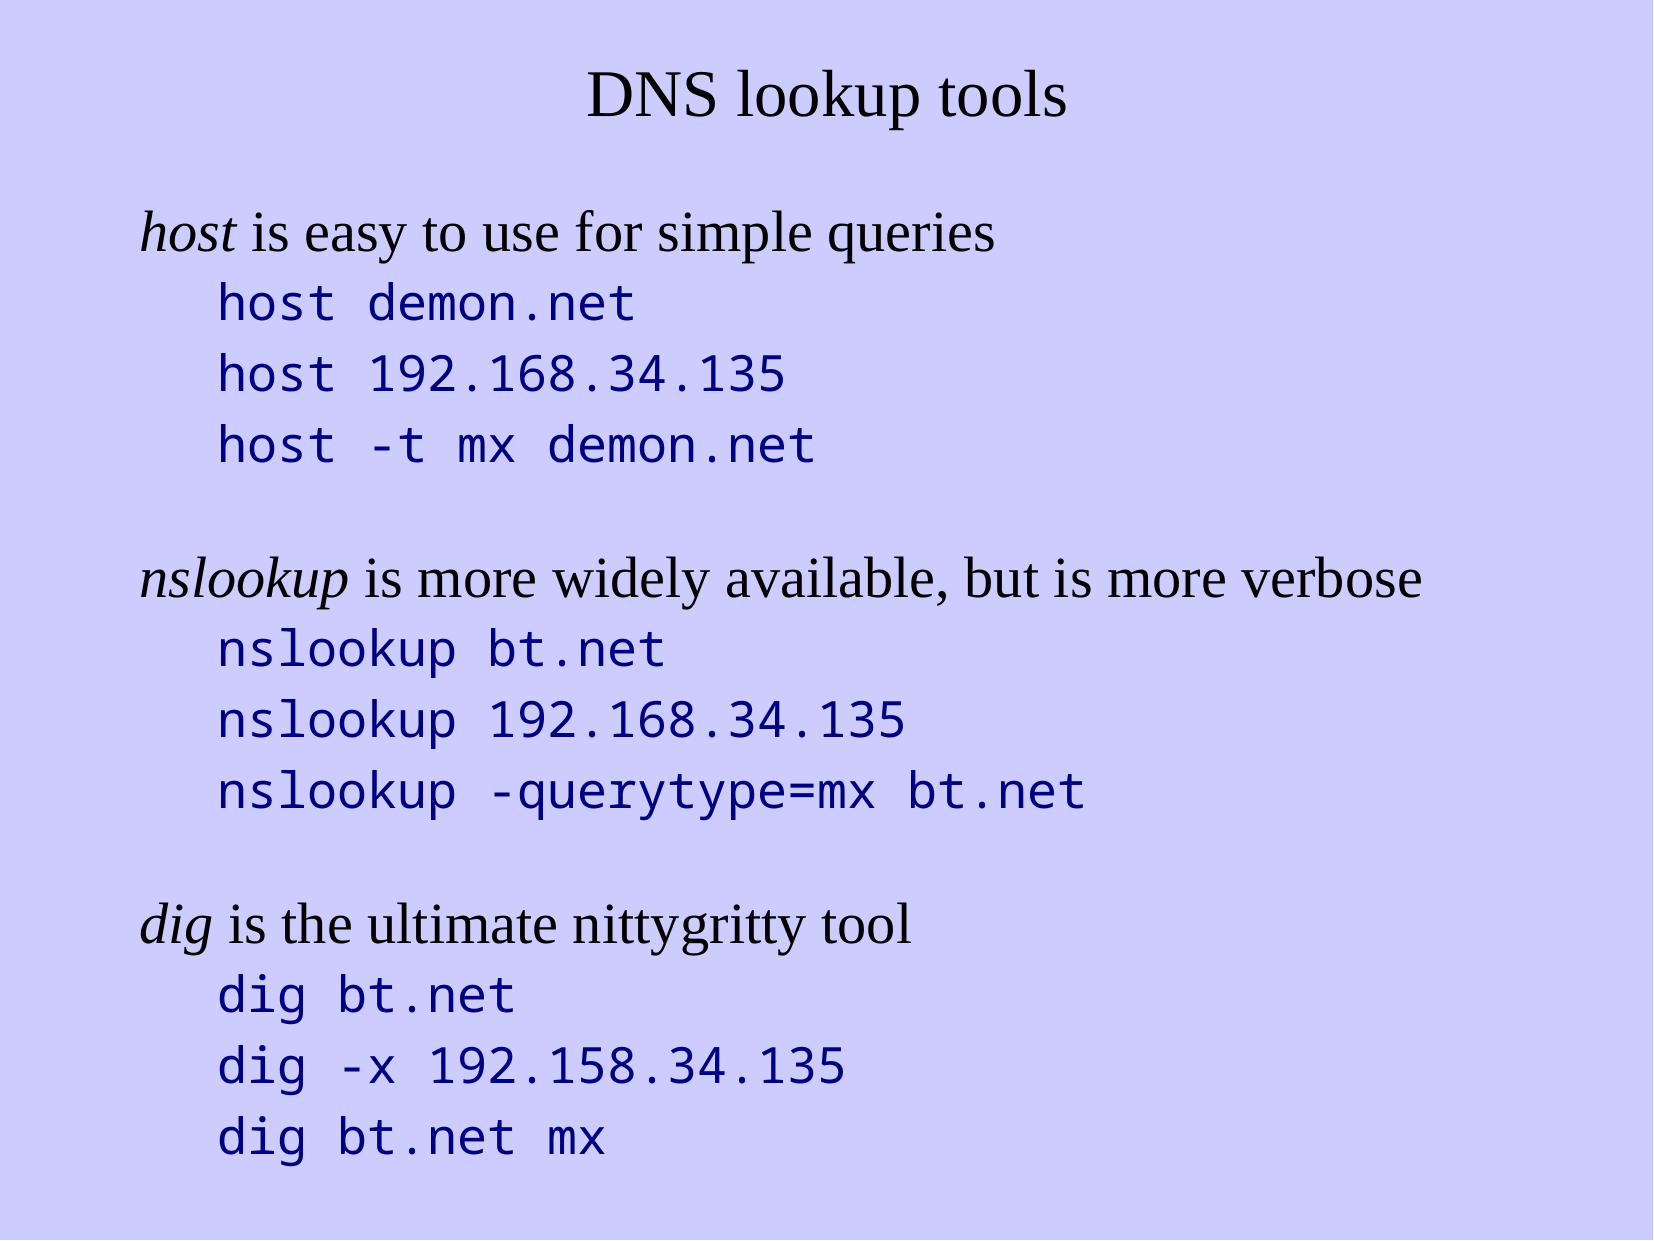

# DNS lookup tools
host is easy to use for simple queries
host demon.net
host 192.168.34.135
host -t mx demon.net
nslookup is more widely available, but is more verbose
nslookup bt.net
nslookup 192.168.34.135
nslookup -querytype=mx bt.net
dig is the ultimate nitty­gritty tool
dig bt.net
dig -x 192.158.34.135
dig bt.net mx